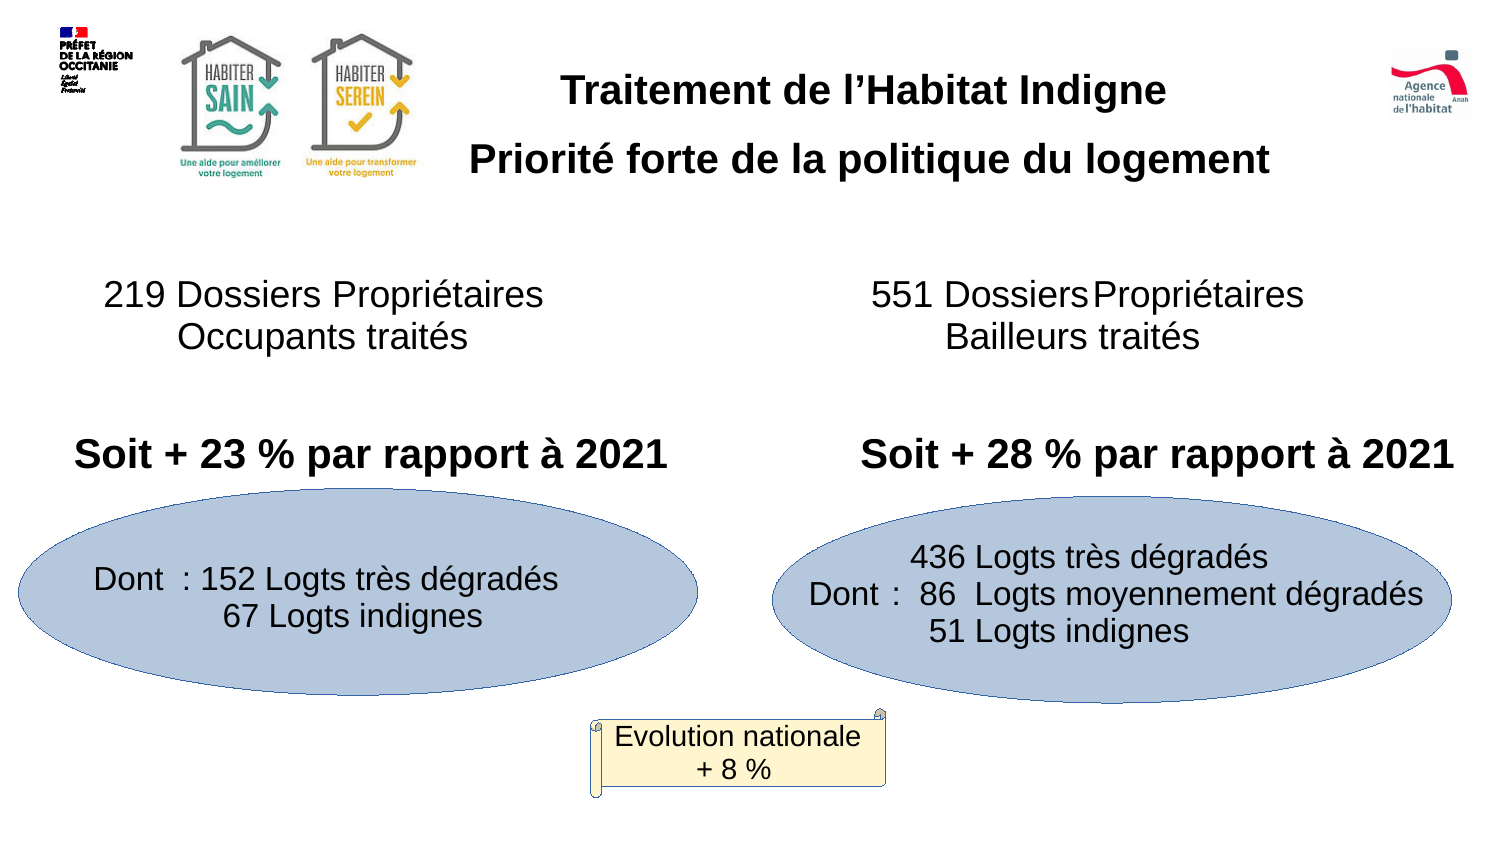

Traitement de l’Habitat Indigne
Priorité forte de la politique du logement
219 Dossiers Propriétaires 	Occupants traités
551 Dossiers	Propriétaires 	Bailleurs traités
Soit + 23 % par rapport à 2021
Soit + 28 % par rapport à 2021
	 436 Logts très dégradés
Dont	 : 86 Logts moyennement dégradés
	 51 Logts indignes
Dont  : 152 Logts très dégradés
	 67 Logts indignes
Evolution nationale
+ 8 %